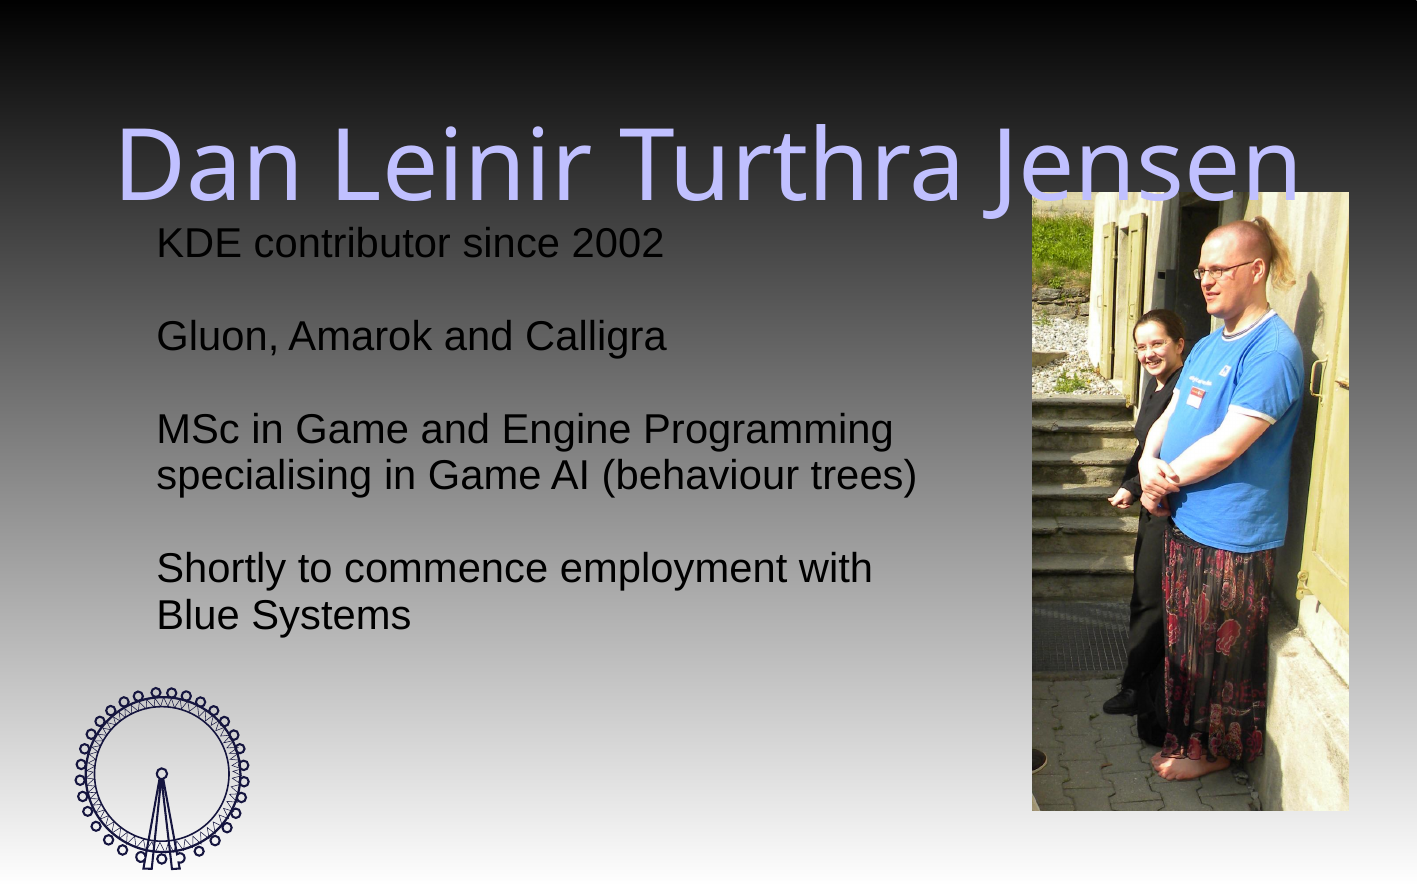

Dan Leinir Turthra Jensen
KDE contributor since 2002
Gluon, Amarok and Calligra
MSc in Game and Engine Programming specialising in Game AI (behaviour trees)
Shortly to commence employment with
Blue Systems